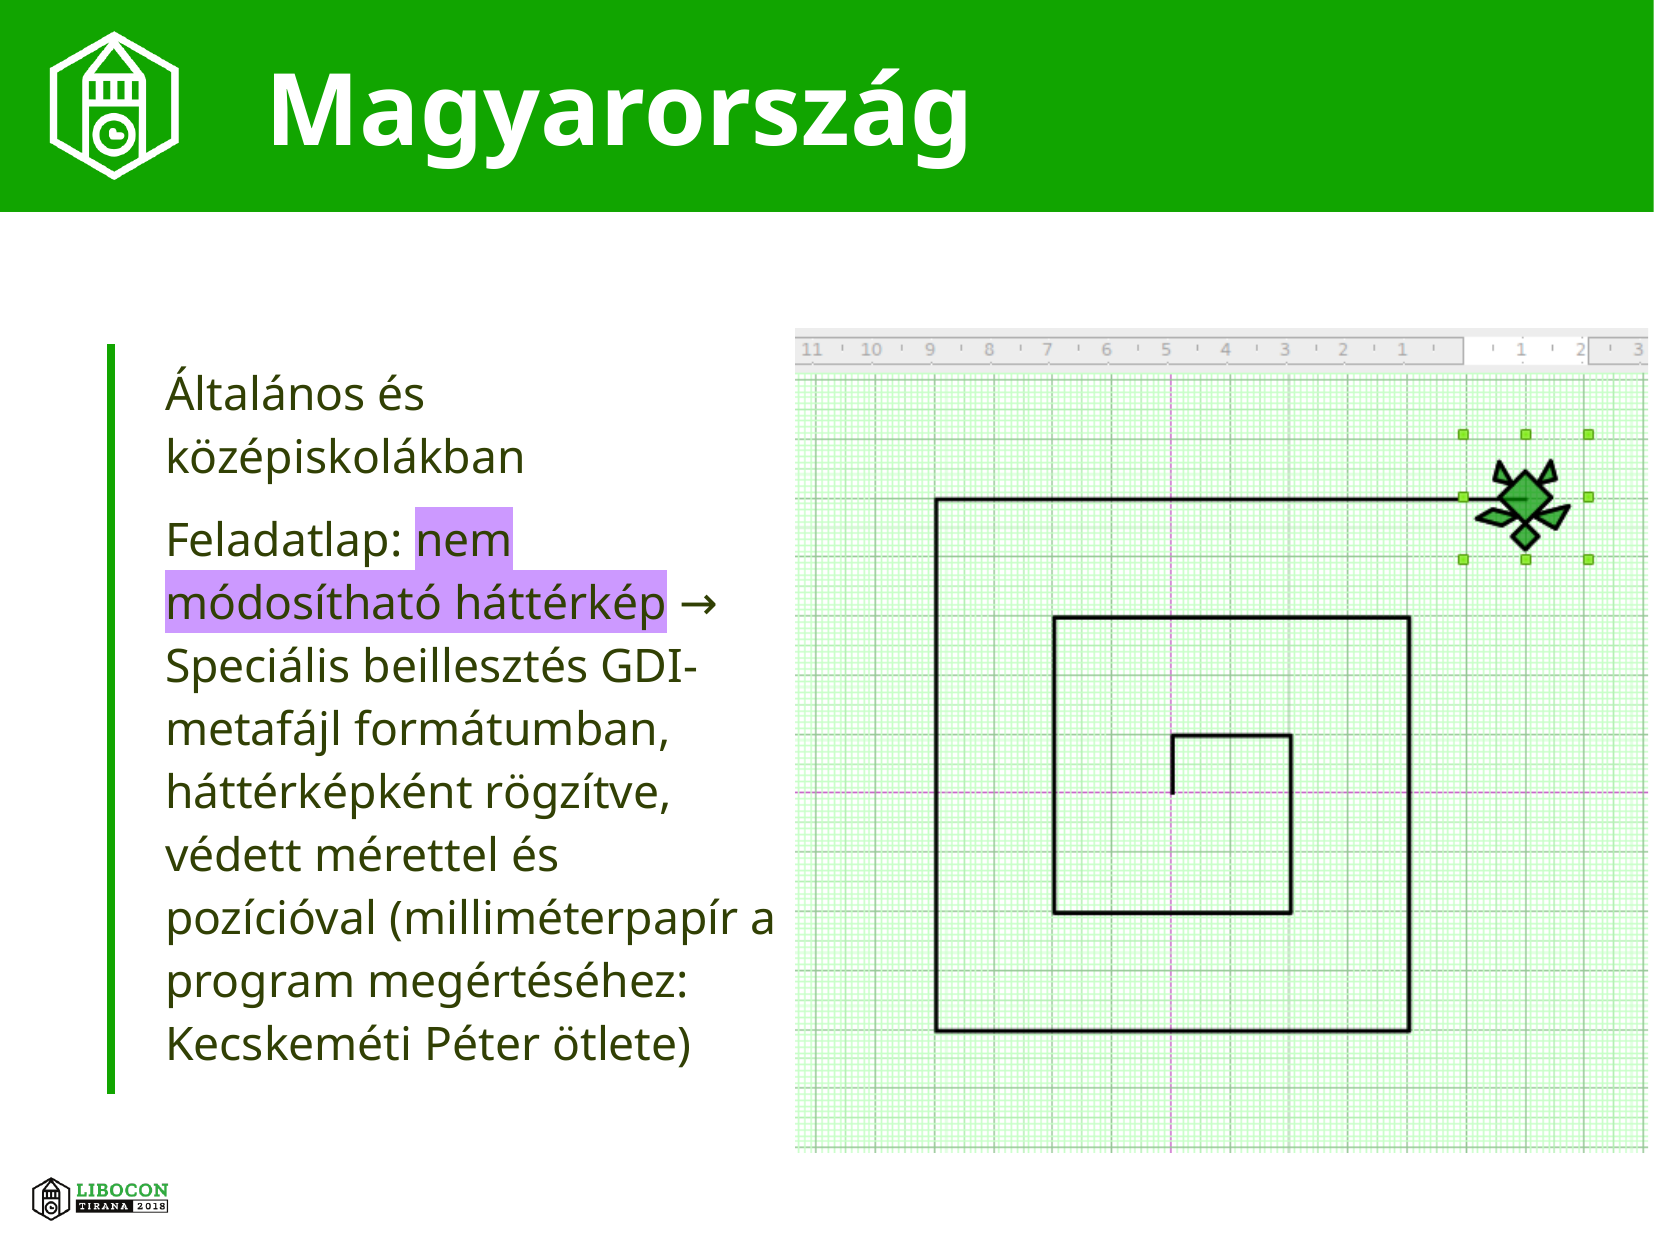

# Magyarország
Általános és középiskolákban
Feladatlap: nem módosítható háttérkép → Speciális beillesztés GDI-metafájl formátumban, háttérképként rögzítve, védett mérettel és pozícióval (milliméterpapír a program megértéséhez: Kecskeméti Péter ötlete)